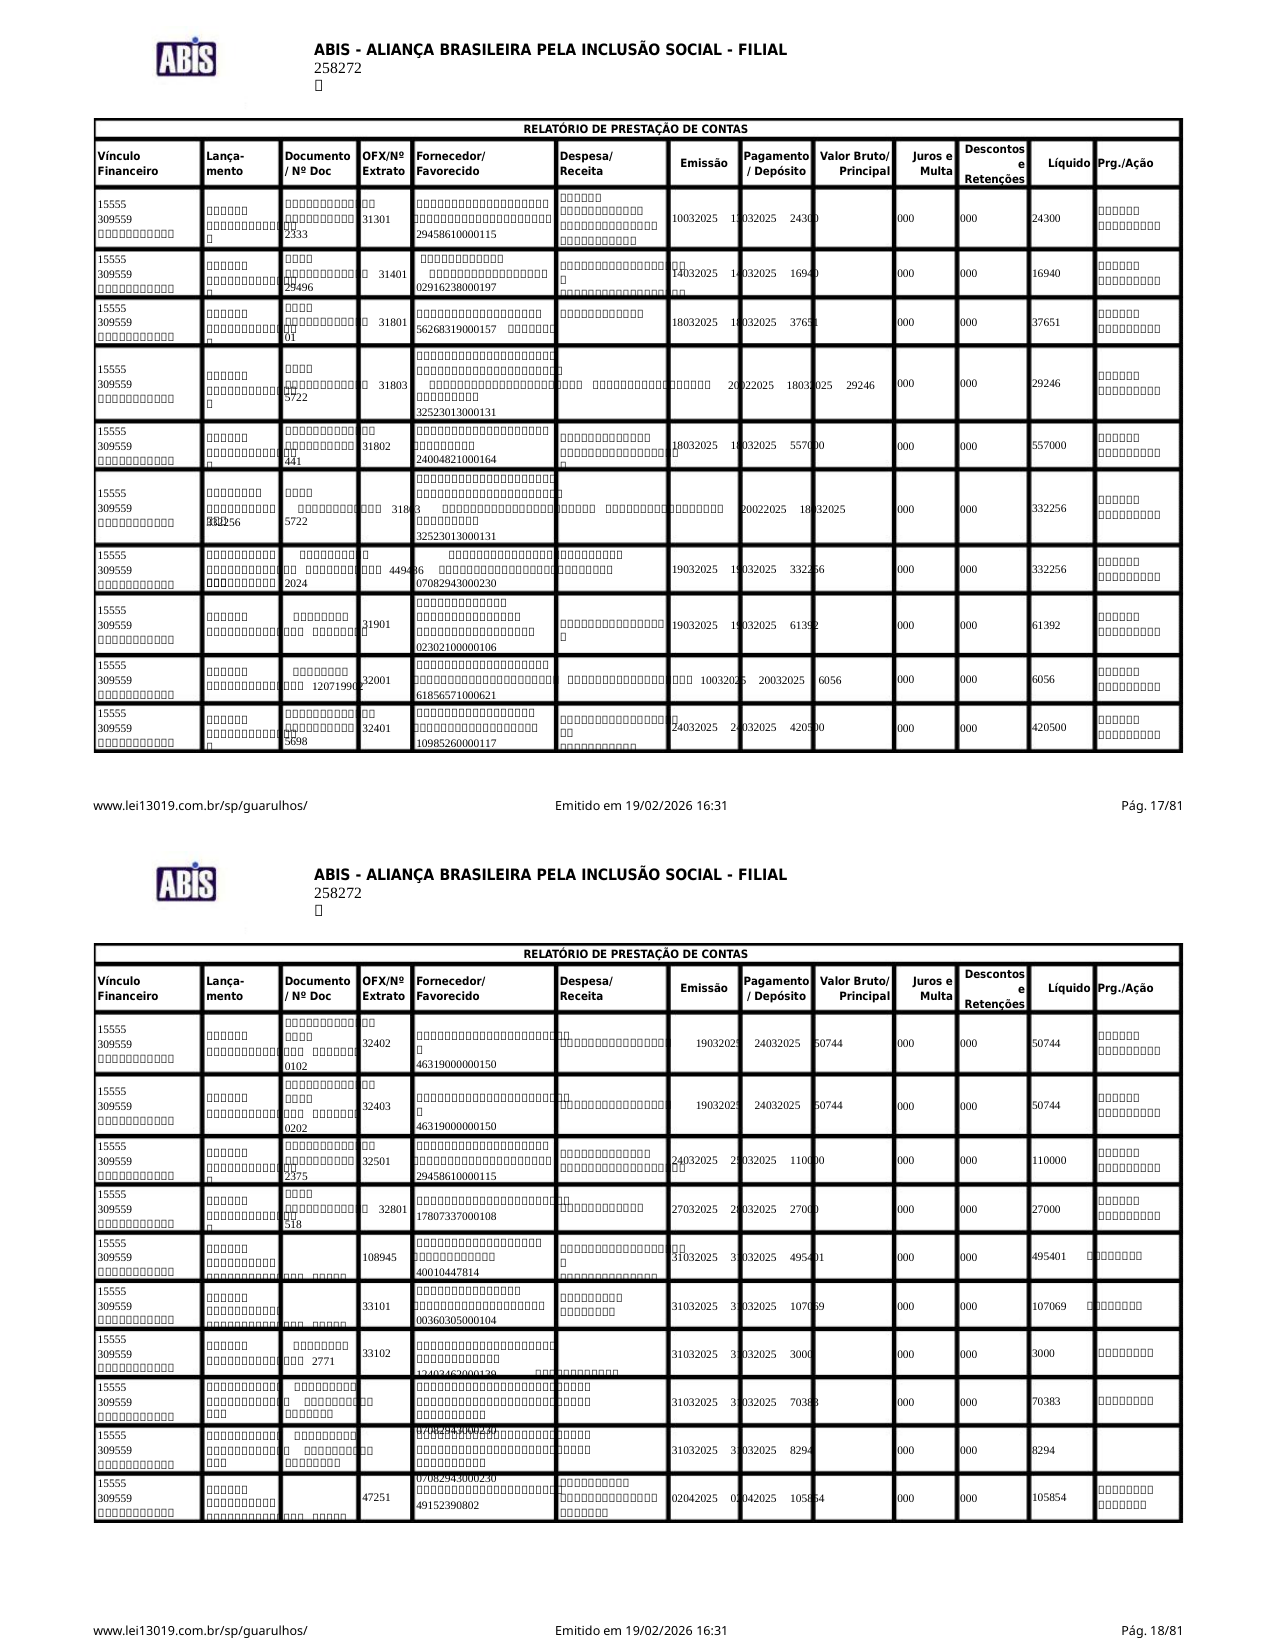

ABIS - ALIANÇA BRASILEIRA PELA INCLUSÃO SOCIAL - FILIAL


RELATÓRIO DE PRESTAÇÃO DE CONTAS
Descontos
e
Retenções
Vínculo
Financeiro
Lança-
mento
Documento
/ Nº Doc
OFX/Nº
Extrato
Fornecedor/
Favorecido
Despesa/
Receita
Pagamento
/ Depósito
Valor Bruto/
Principal
Juros e
Multa
Emissão
Líquido Prg./Ação








 








  






 
  






  
  












 




 





      

























 






  





       














  
    


  
  













 
 











     

 







 






 






  



www.lei13019.com.br/sp/guarulhos/
Emitido em 19/02/2026 16:31
Pág. 17/81
ABIS - ALIANÇA BRASILEIRA PELA INCLUSÃO SOCIAL - FILIAL


RELATÓRIO DE PRESTAÇÃO DE CONTAS
Descontos
e
Retenções
Vínculo
Financeiro
Lança-
mento
Documento
/ Nº Doc
OFX/Nº
Extrato
Fornecedor/
Favorecido
Despesa/
Receita
Pagamento
/ Depósito
Valor Bruto/
Principal
Juros e
Multa
Emissão
Líquido Prg./Ação


 











   







 









   










 





  
  
  
  
  
  
  
  






















 












 

 
 


 
 




 

 
 





 
 
 
 







 
 

 




 
 





 









 
 






www.lei13019.com.br/sp/guarulhos/
Emitido em 19/02/2026 16:31
Pág. 18/81